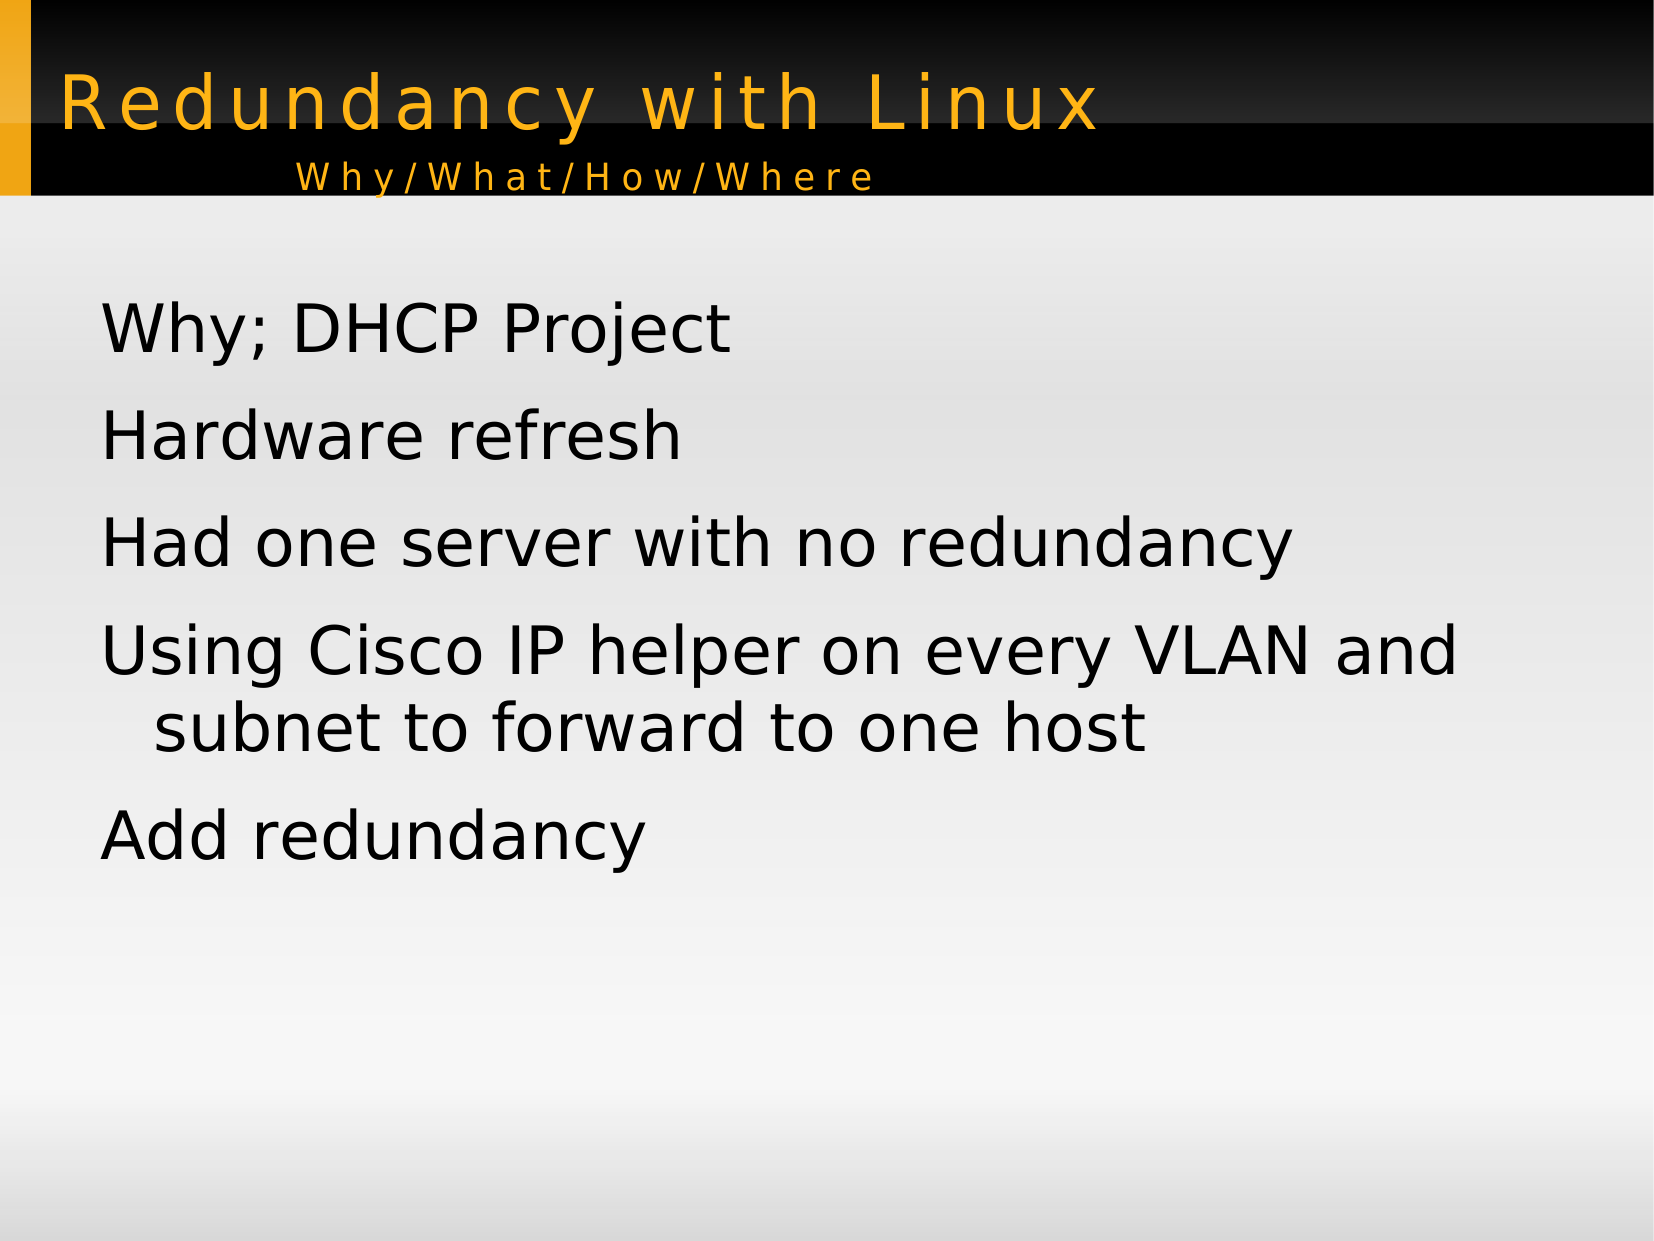

# Redundancy with Linux
Why/What/How/Where
Why; DHCP Project
Hardware refresh
Had one server with no redundancy
Using Cisco IP helper on every VLAN and subnet to forward to one host
Add redundancy